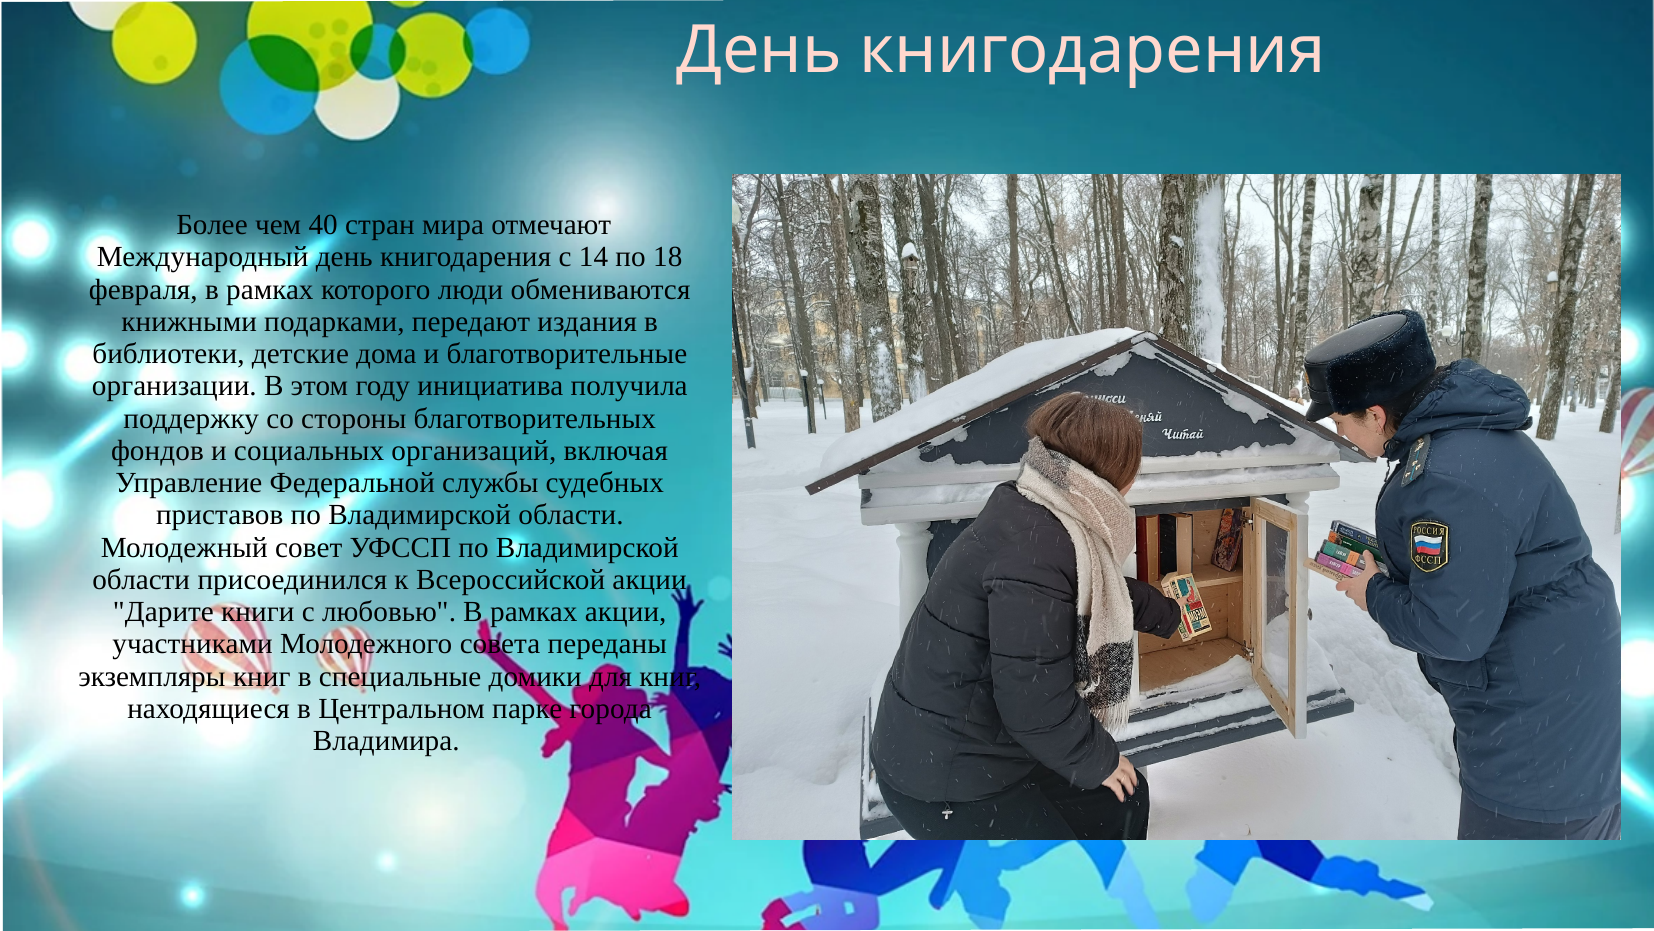

День книгодарения
 Более чем 40 стран мира отмечают Международный день книгодарения с 14 по 18 февраля, в рамках которого люди обмениваются книжными подарками, передают издания в библиотеки, детские дома и благотворительные организации. В этом году инициатива получила поддержку со стороны благотворительных фондов и социальных организаций, включая Управление Федеральной службы судебных приставов по Владимирской области. Молодежный совет УФССП по Владимирской области присоединился к Всероссийской акции "Дарите книги с любовью". В рамках акции, участниками Молодежного совета переданы экземпляры книг в специальные домики для книг, находящиеся в Центральном парке города Владимира.